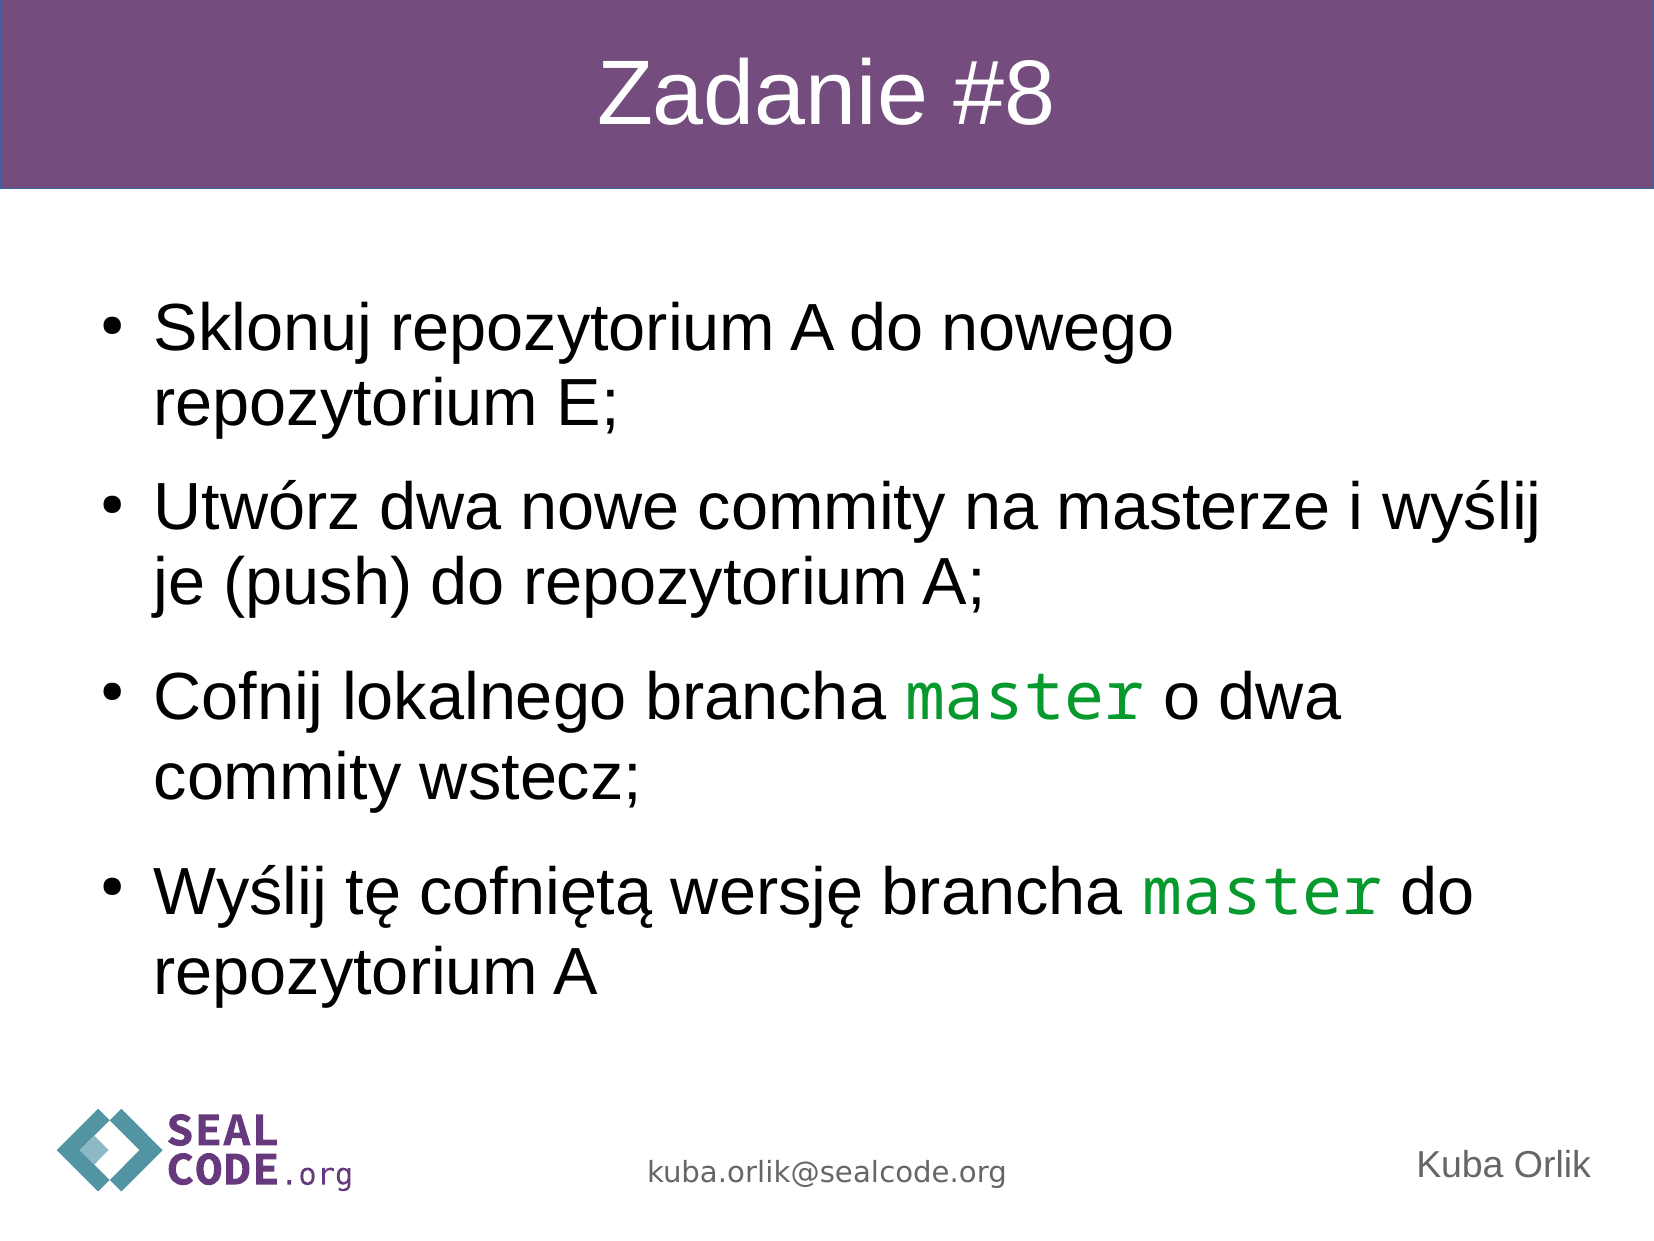

# Zadanie #8
Sklonuj repozytorium A do nowego repozytorium E;
Utwórz dwa nowe commity na masterze i wyślij je (push) do repozytorium A;
Cofnij lokalnego brancha master o dwa commity wstecz;
Wyślij tę cofniętą wersję brancha master do repozytorium A